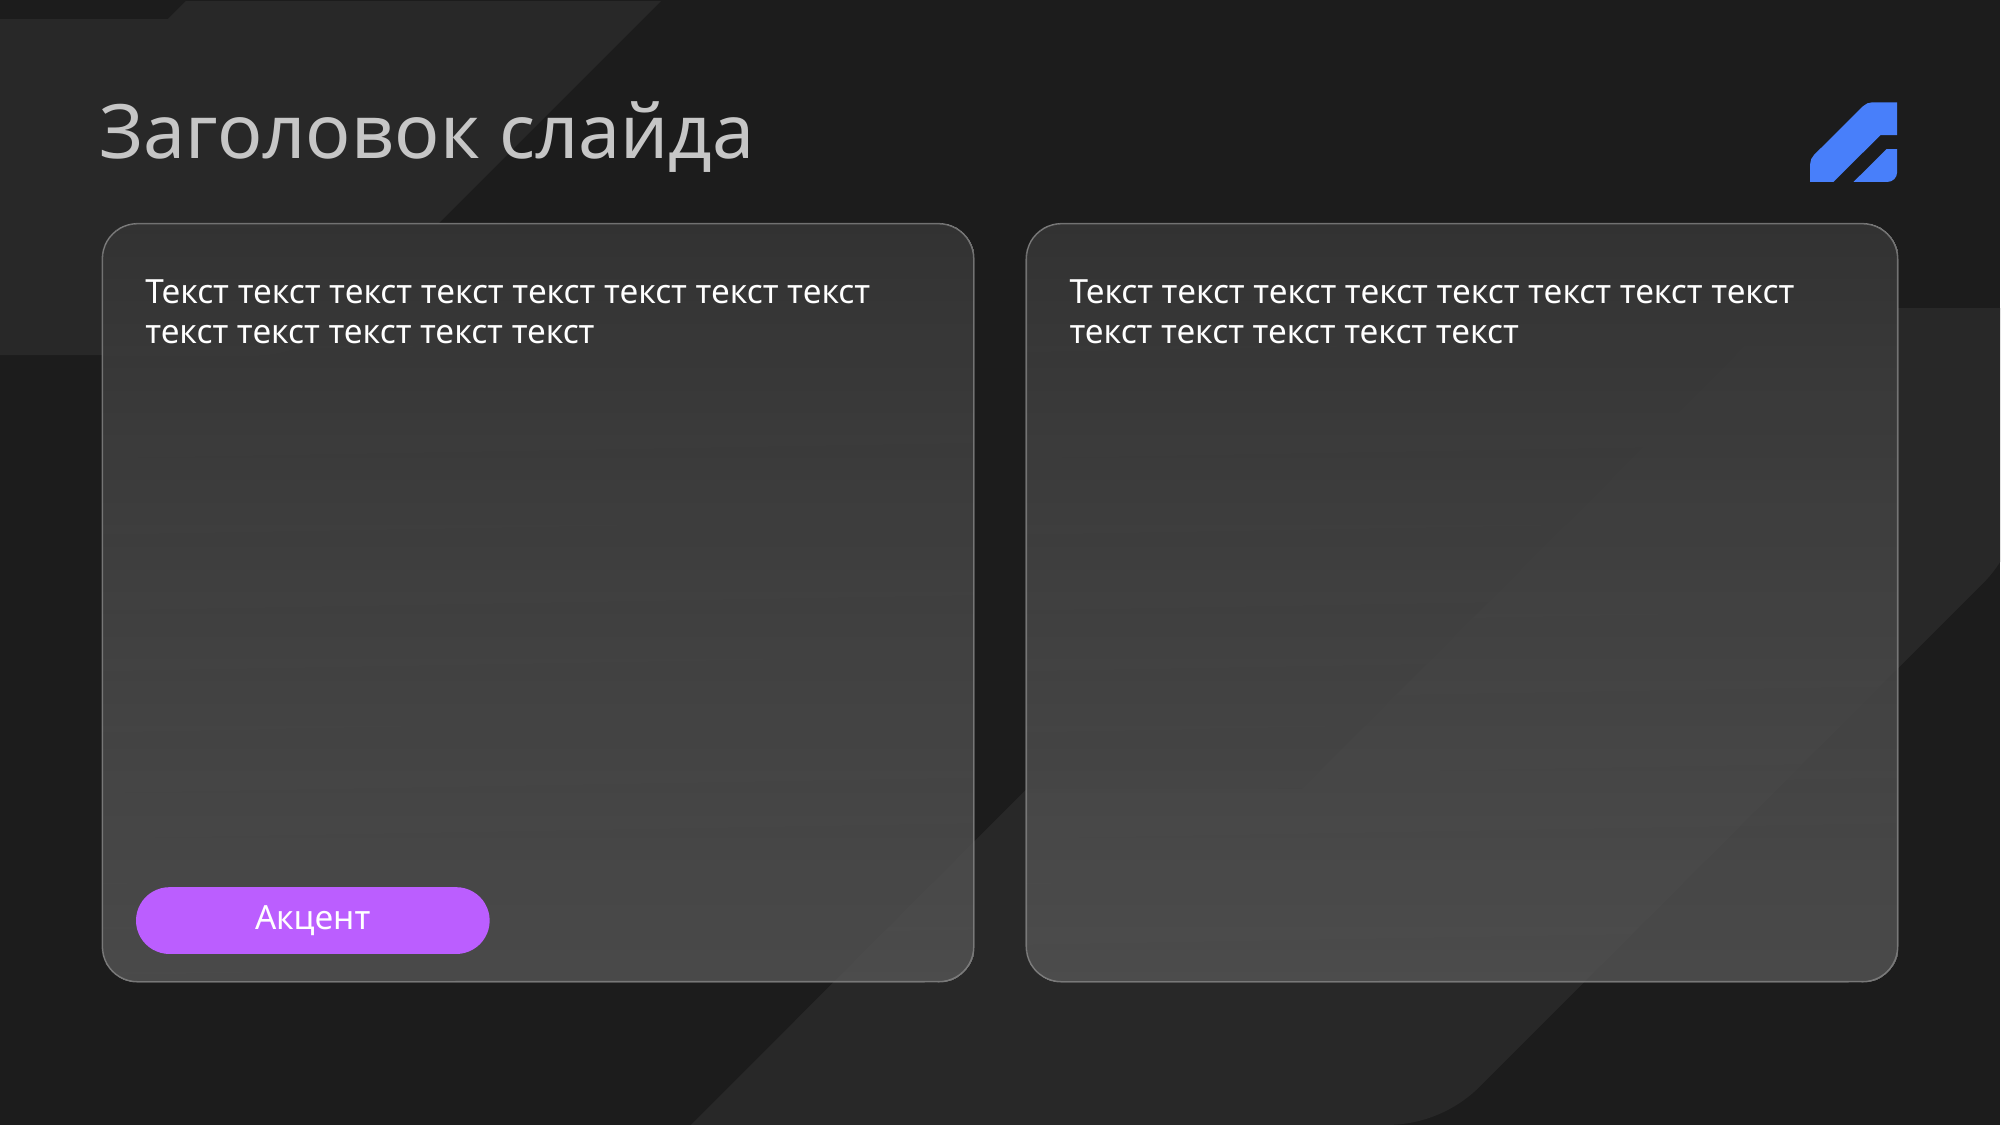

# Заголовок слайда
Текст текст текст текст текст текст текст текст текст текст текст текст текст
Текст текст текст текст текст текст текст текст текст текст текст текст текст
Акцент